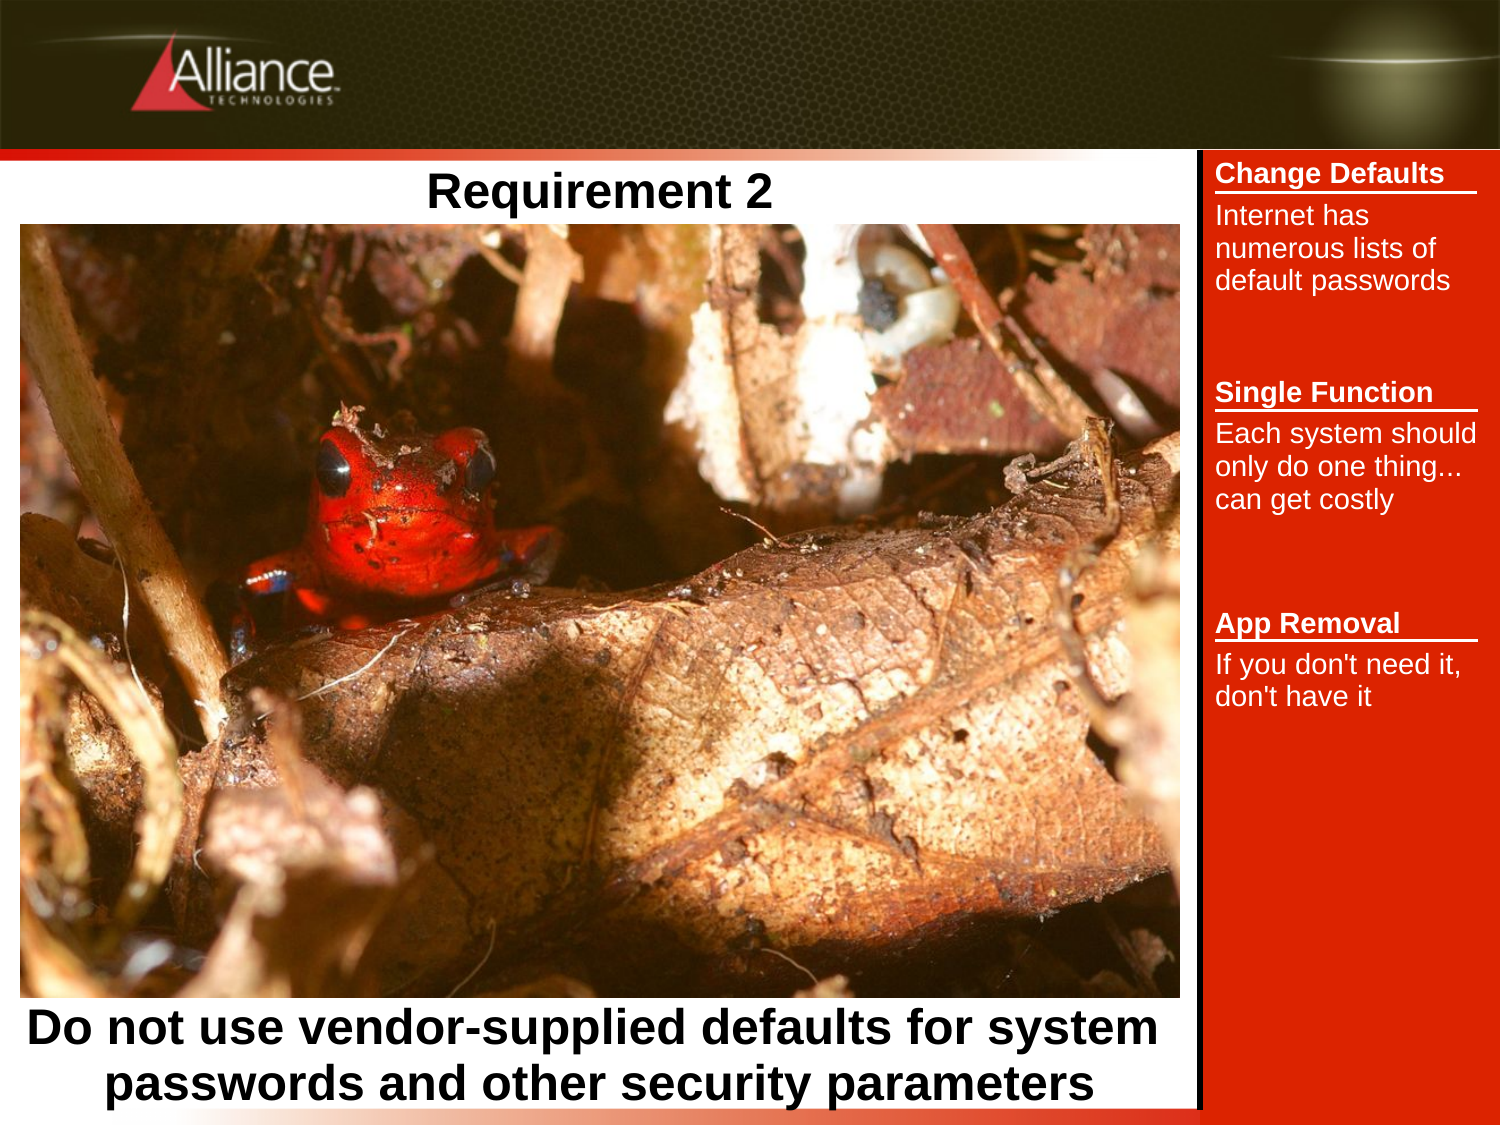

Change Defaults
Requirement 2
Do not use vendor-supplied defaults for system
passwords and other security parameters
Internet has numerous lists of default passwords
Single Function
Each system should only do one thing... can get costly
App Removal
If you don't need it, don't have it